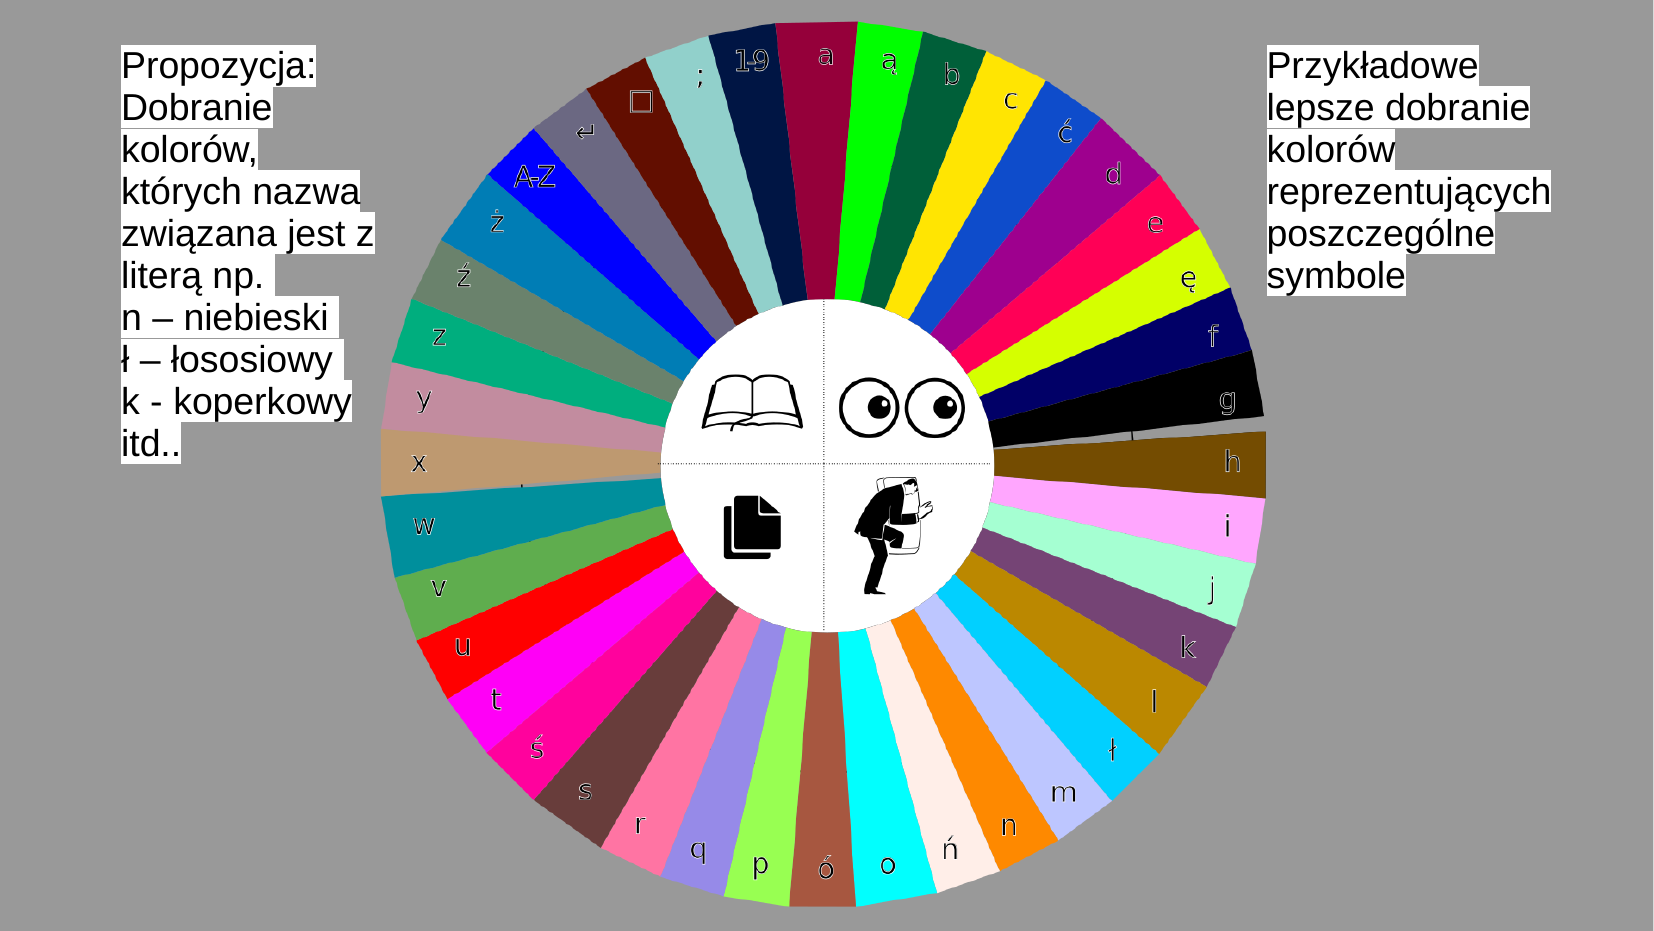

#
Propozycja:
Dobranie kolorów, których nazwa związana jest z literą np.
n – niebieski
ł – łososiowy
k - koperkowy itd..
Przykładowe lepsze dobranie kolorów reprezentujących poszczególne symbole